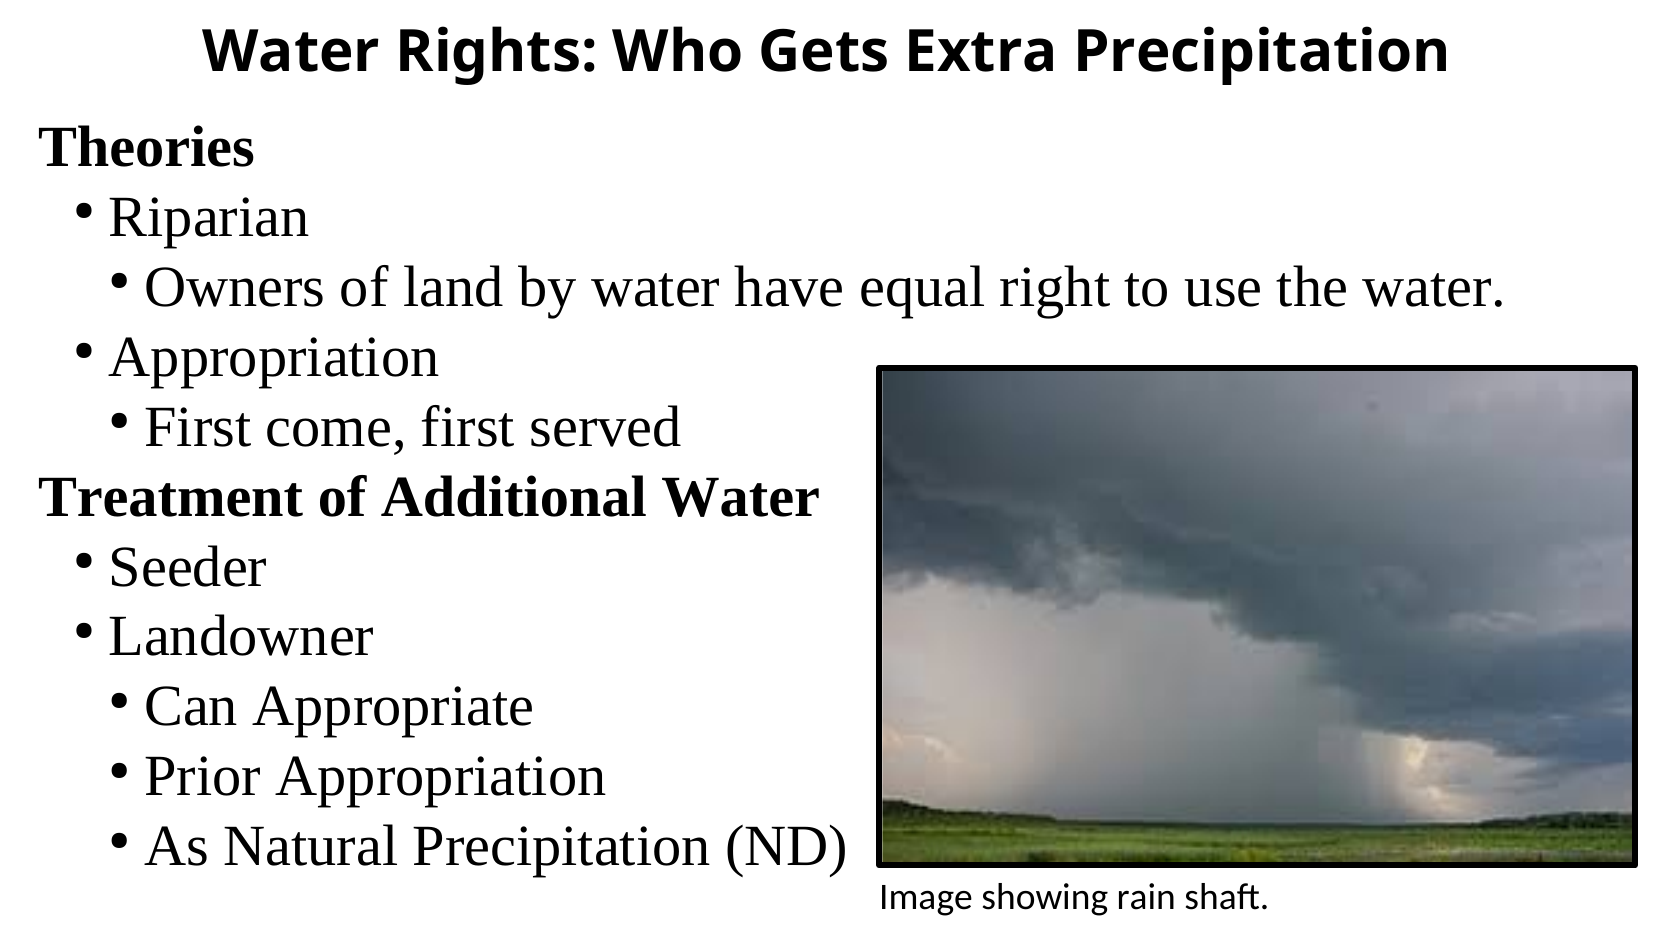

# Water Rights: Who Gets Extra Precipitation
Theories
Riparian
Owners of land by water have equal right to use the water.
Appropriation
First come, first served
Treatment of Additional Water
Seeder
Landowner
Can Appropriate
Prior Appropriation
As Natural Precipitation (ND)
Image showing rain shaft.